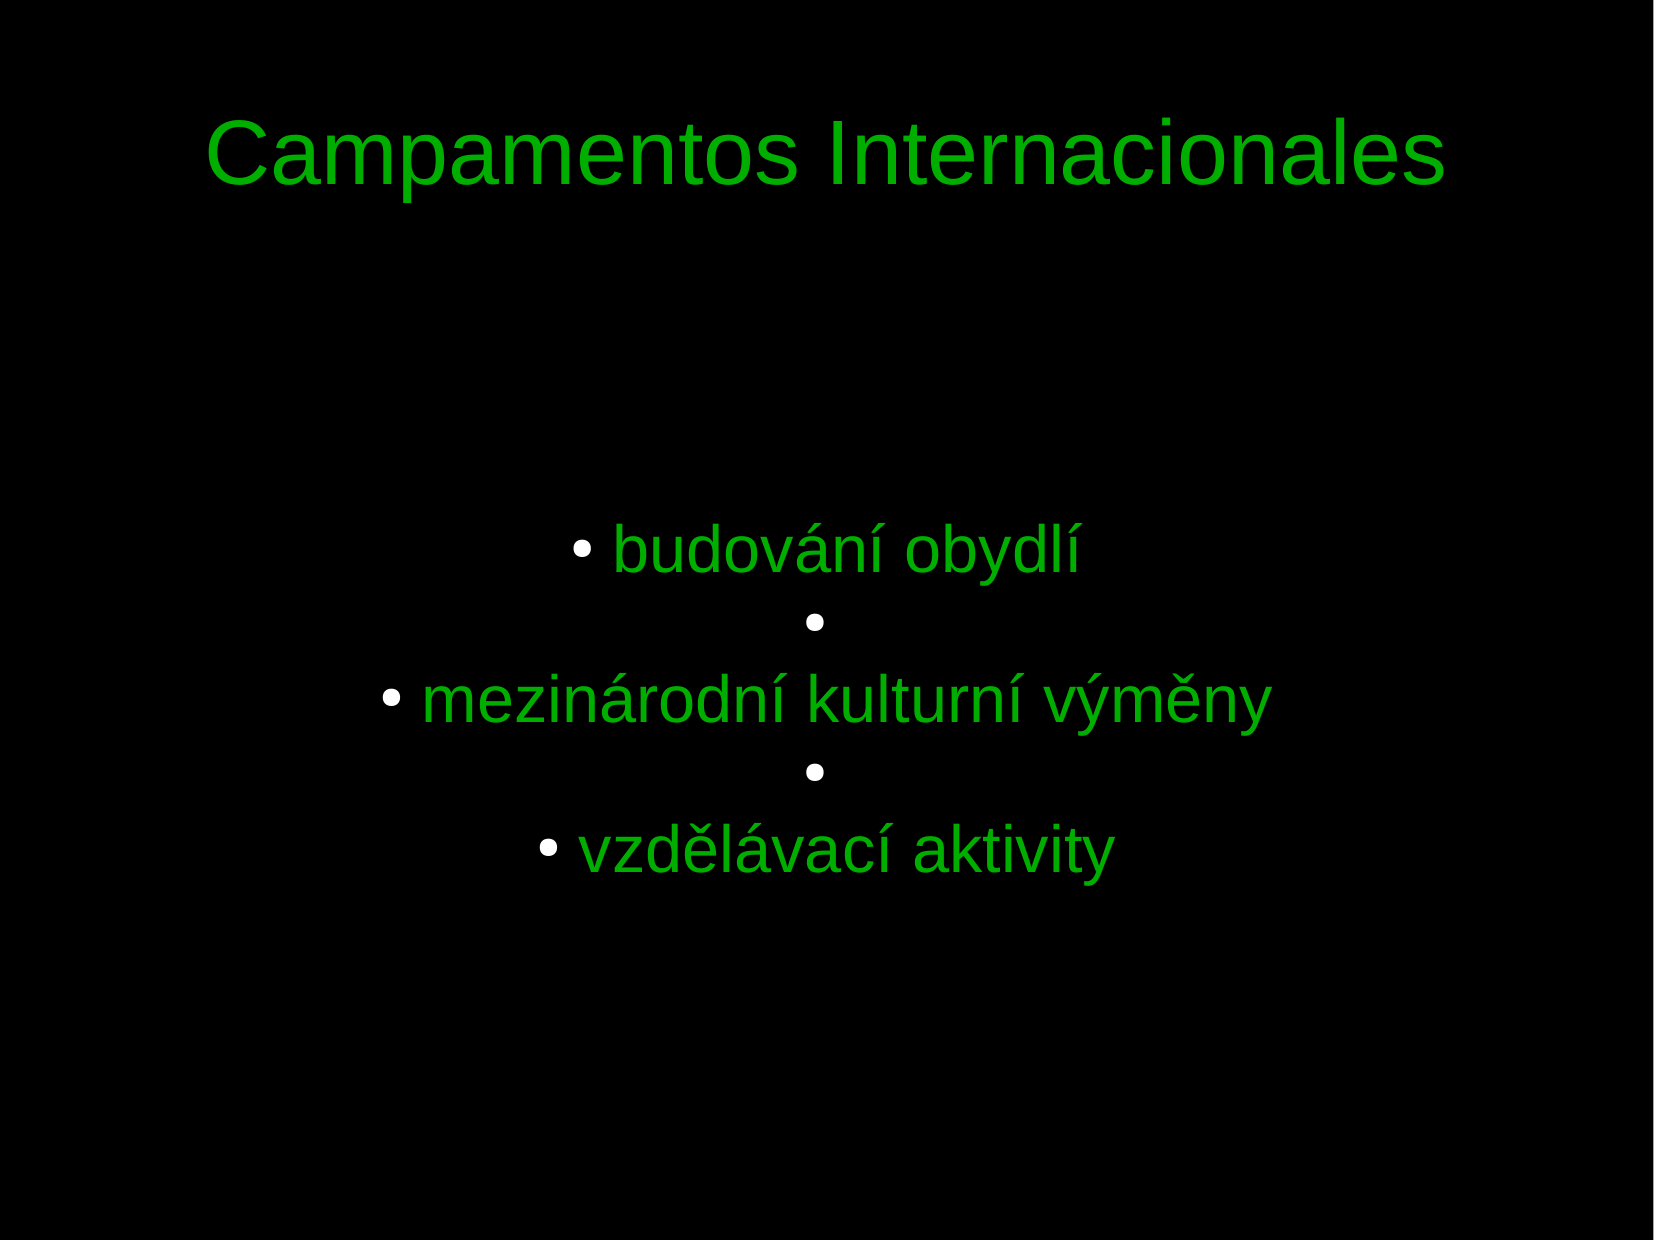

# Campamentos Internacionales
 budování obydlí
 mezinárodní kulturní výměny
 vzdělávací aktivity